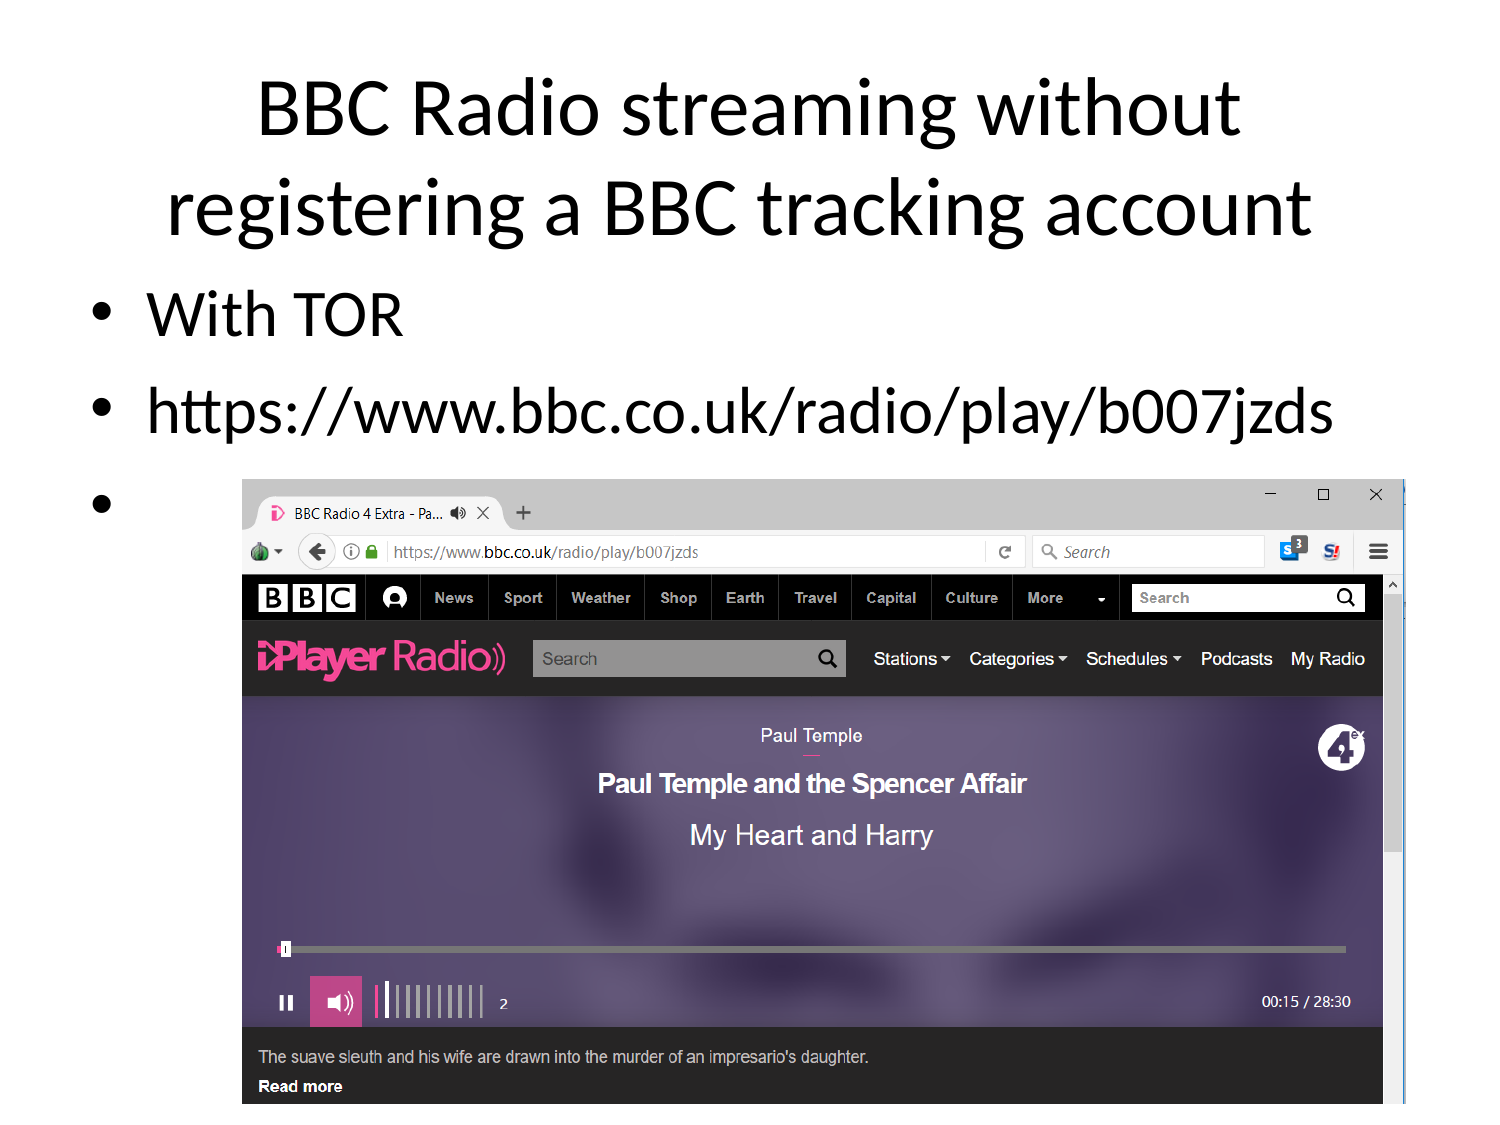

# BBC Radio streaming without registering a BBC tracking account
With TOR
https://www.bbc.co.uk/radio/play/b007jzds